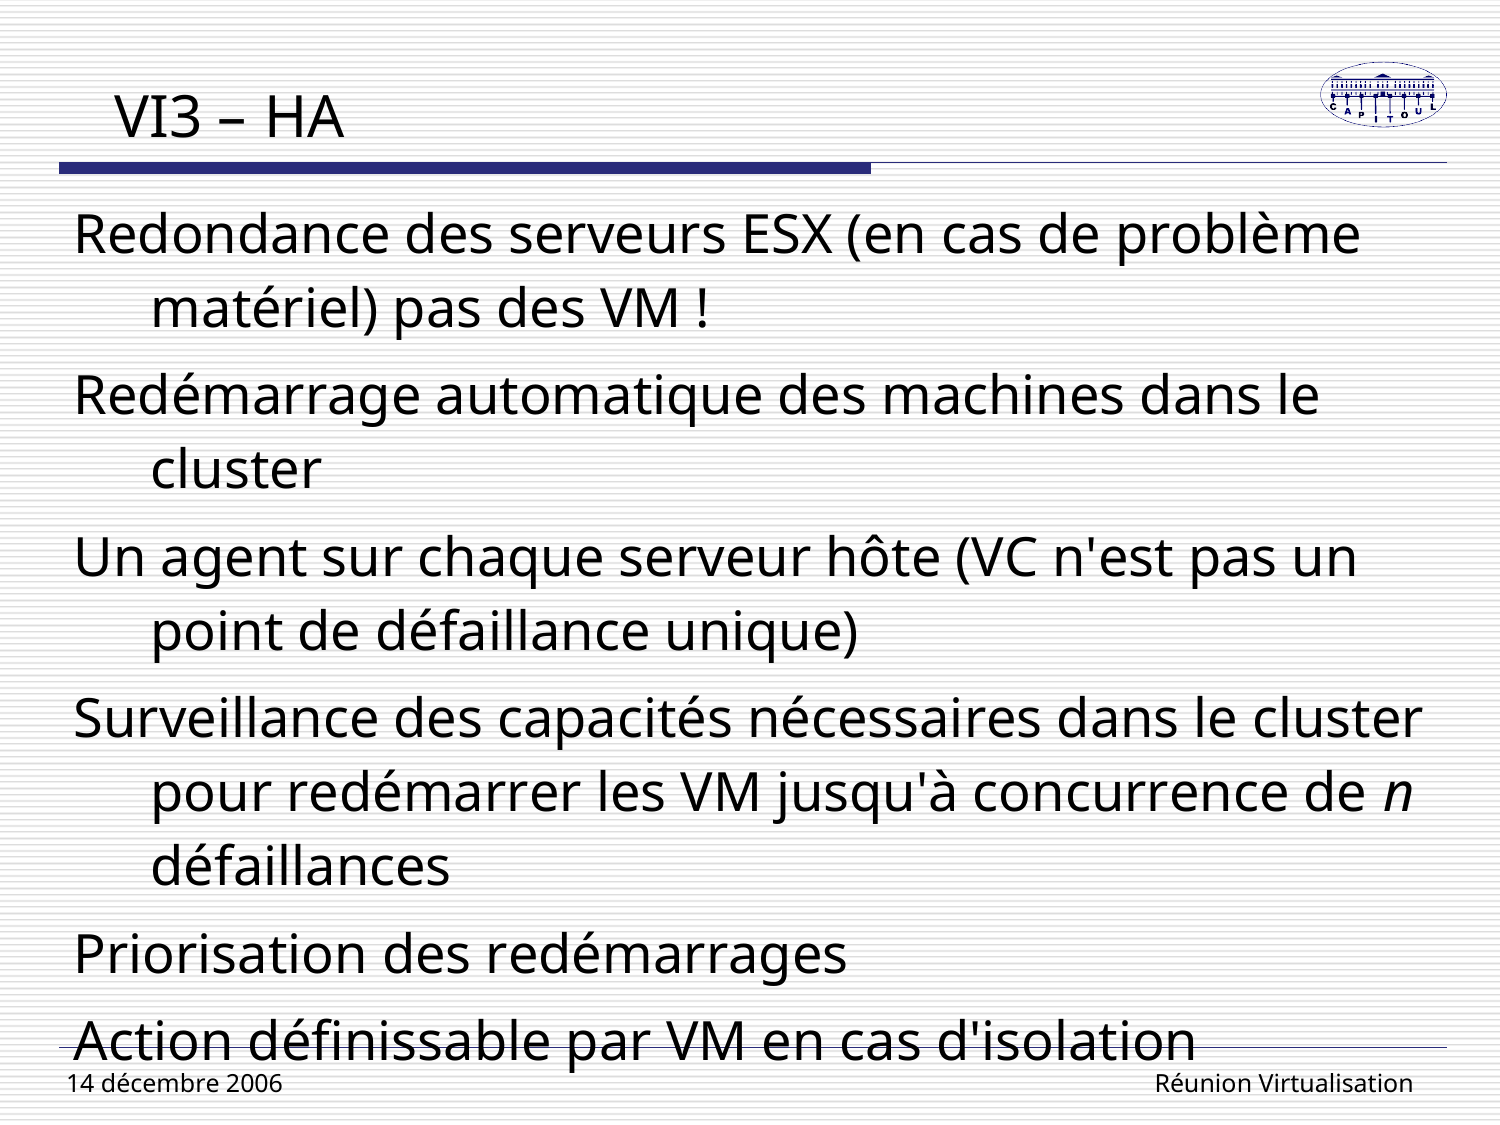

# VI3 –	HA
Redondance des serveurs ESX (en cas de problème matériel) pas des VM !
Redémarrage automatique des machines dans le cluster
Un agent sur chaque serveur hôte (VC n'est pas un point de défaillance unique)
Surveillance des capacités nécessaires dans le cluster pour redémarrer les VM jusqu'à concurrence de n défaillances
Priorisation des redémarrages
Action définissable par VM en cas d'isolation
14 décembre 2006
Réunion Virtualisation